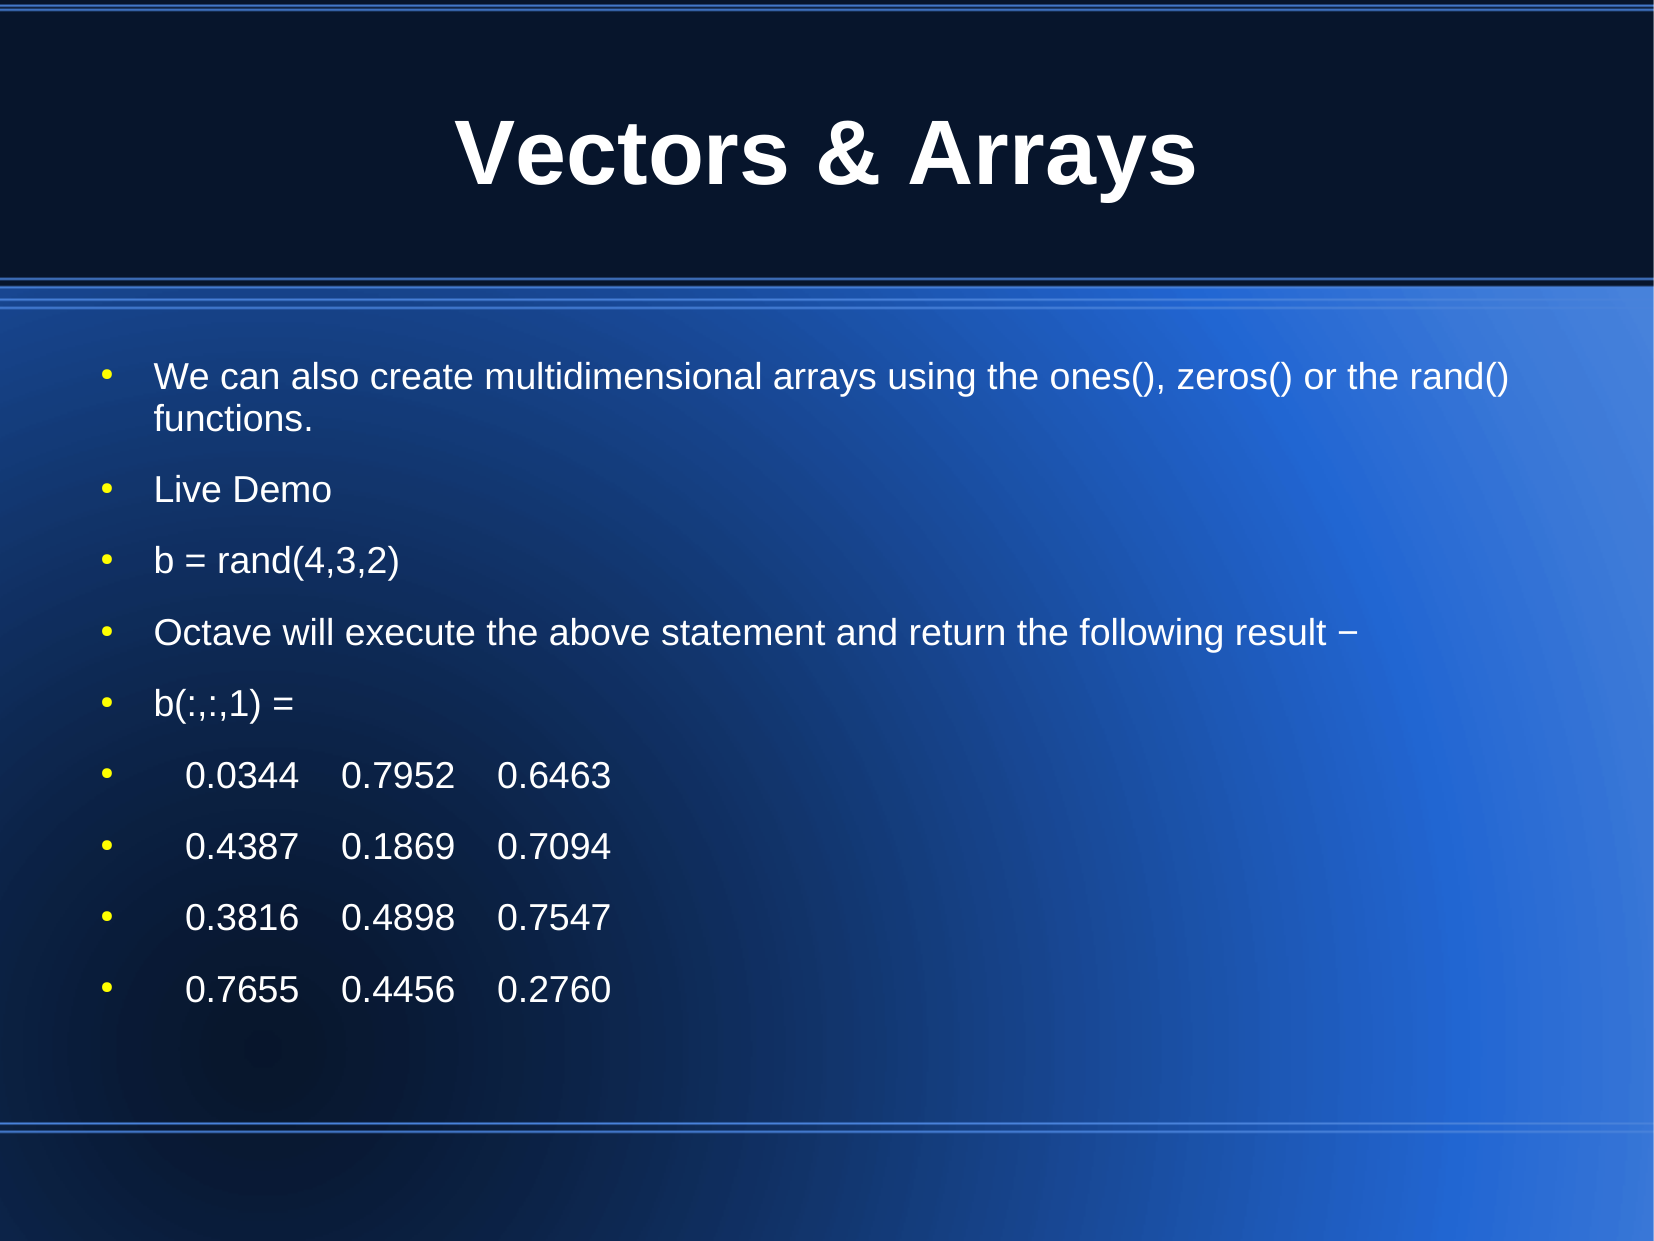

# Vectors & Arrays
We can also create multidimensional arrays using the ones(), zeros() or the rand() functions.
Live Demo
b = rand(4,3,2)
Octave will execute the above statement and return the following result −
b(:,:,1) =
 0.0344 0.7952 0.6463
 0.4387 0.1869 0.7094
 0.3816 0.4898 0.7547
 0.7655 0.4456 0.2760